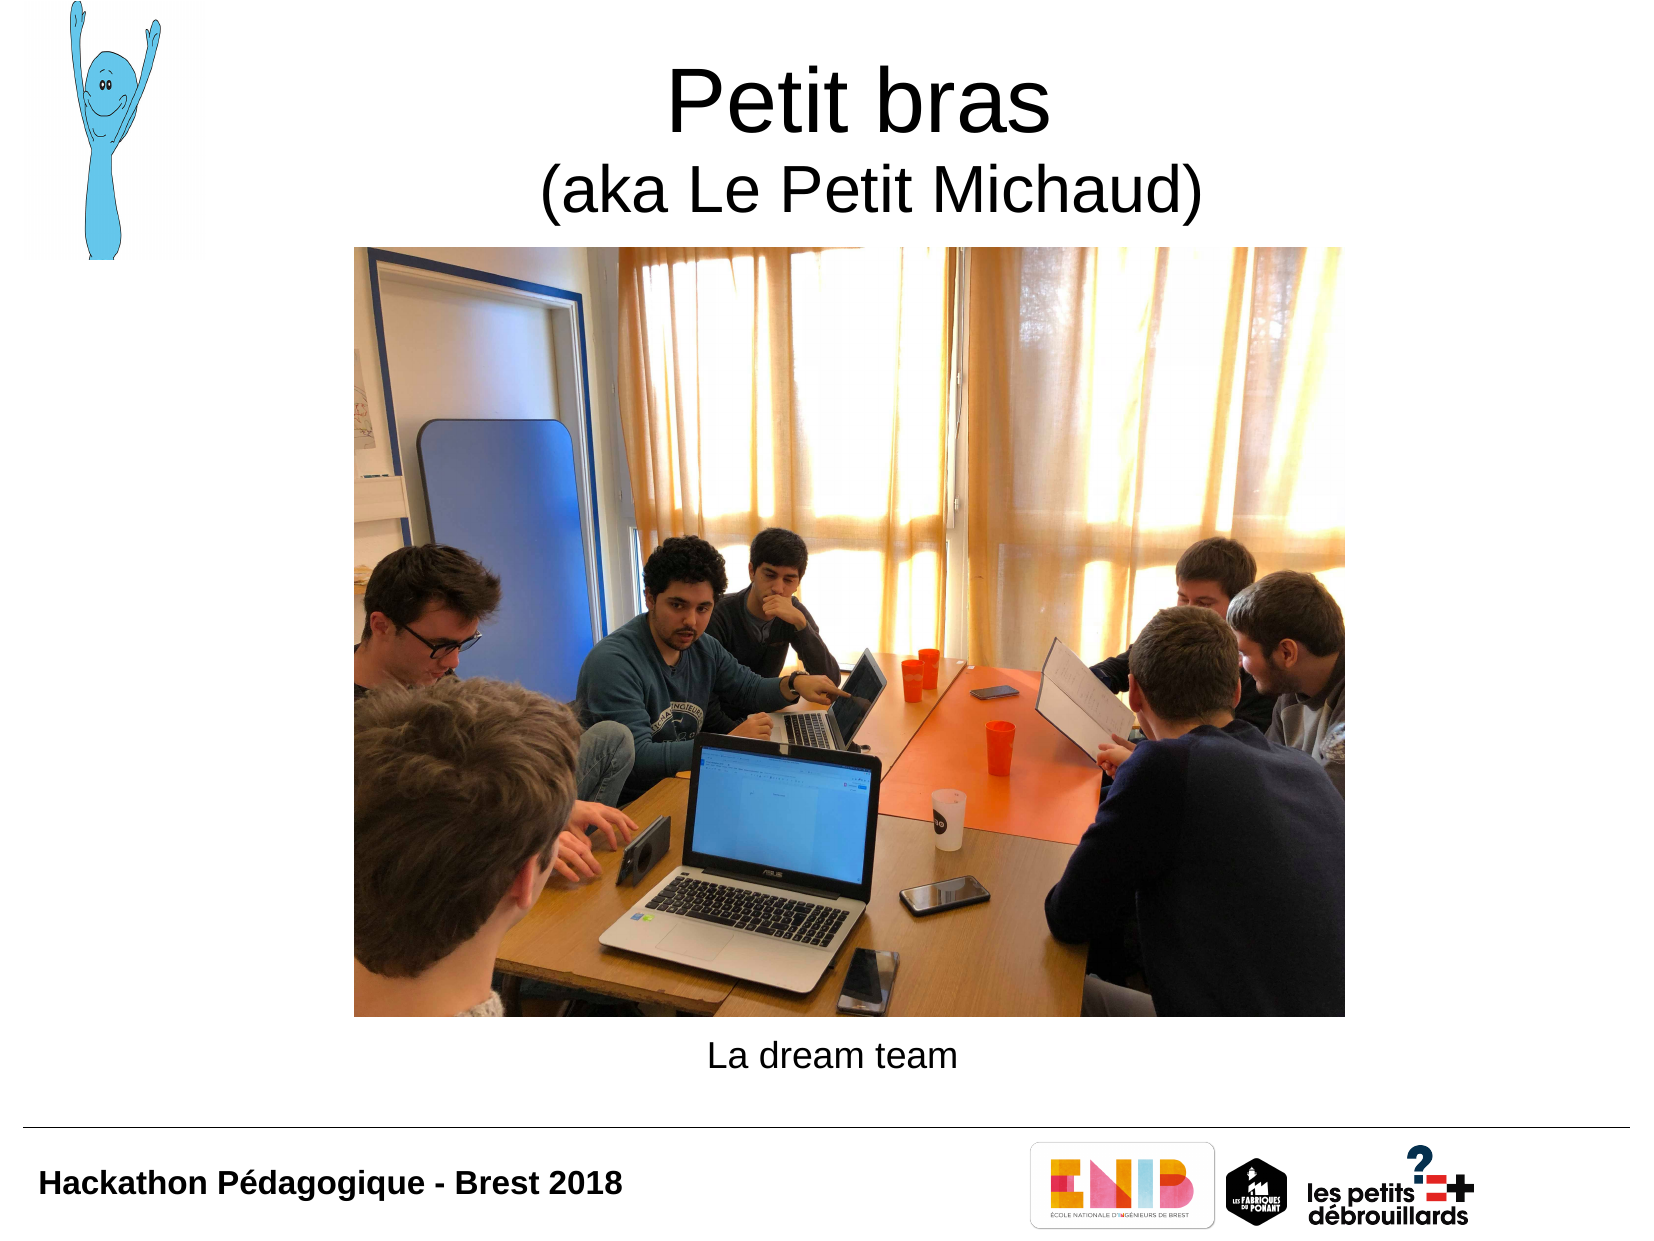

# Petit bras (aka Le Petit Michaud)
La dream team
Hackathon Pédagogique - Brest 2018